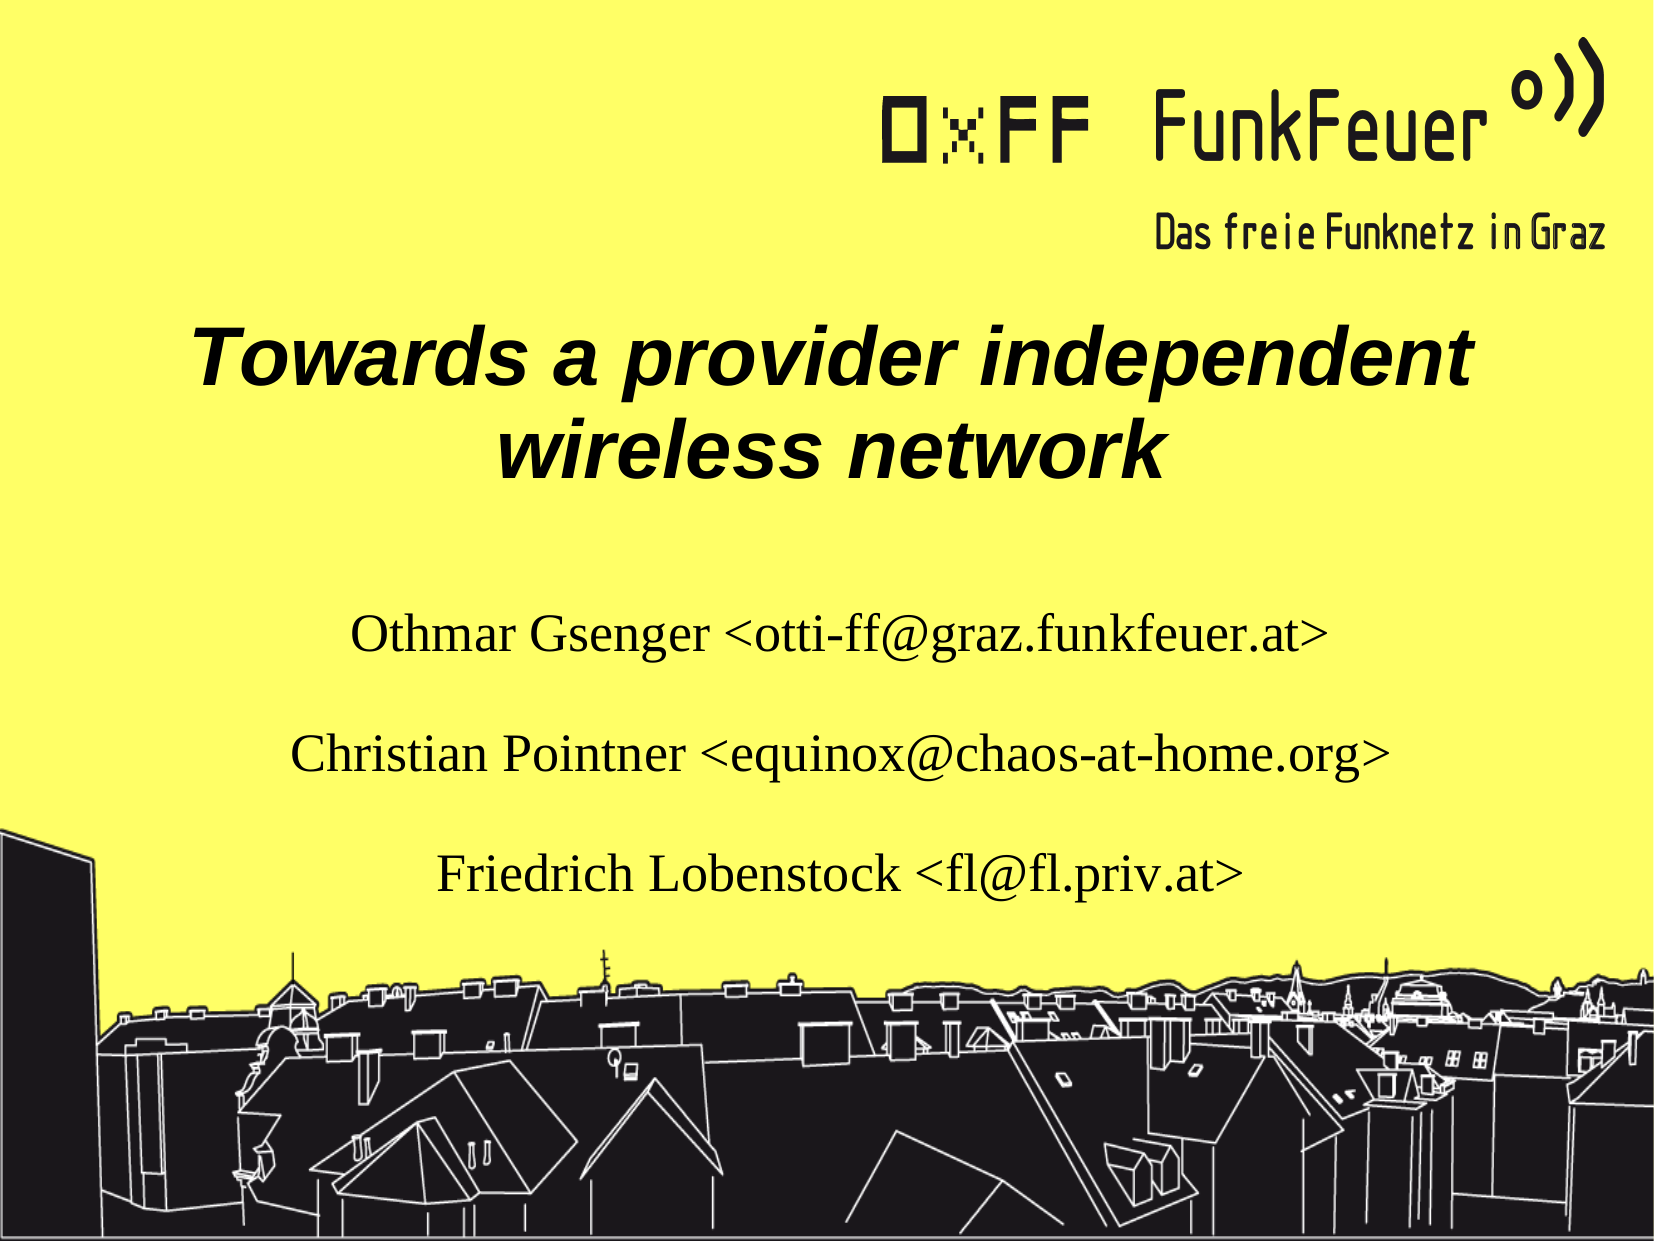

Towards a provider independent wireless network
# Othmar Gsenger <otti-ff@graz.funkfeuer.at>
Christian Pointner <equinox@chaos-at-home.org>
Friedrich Lobenstock <fl@fl.priv.at>